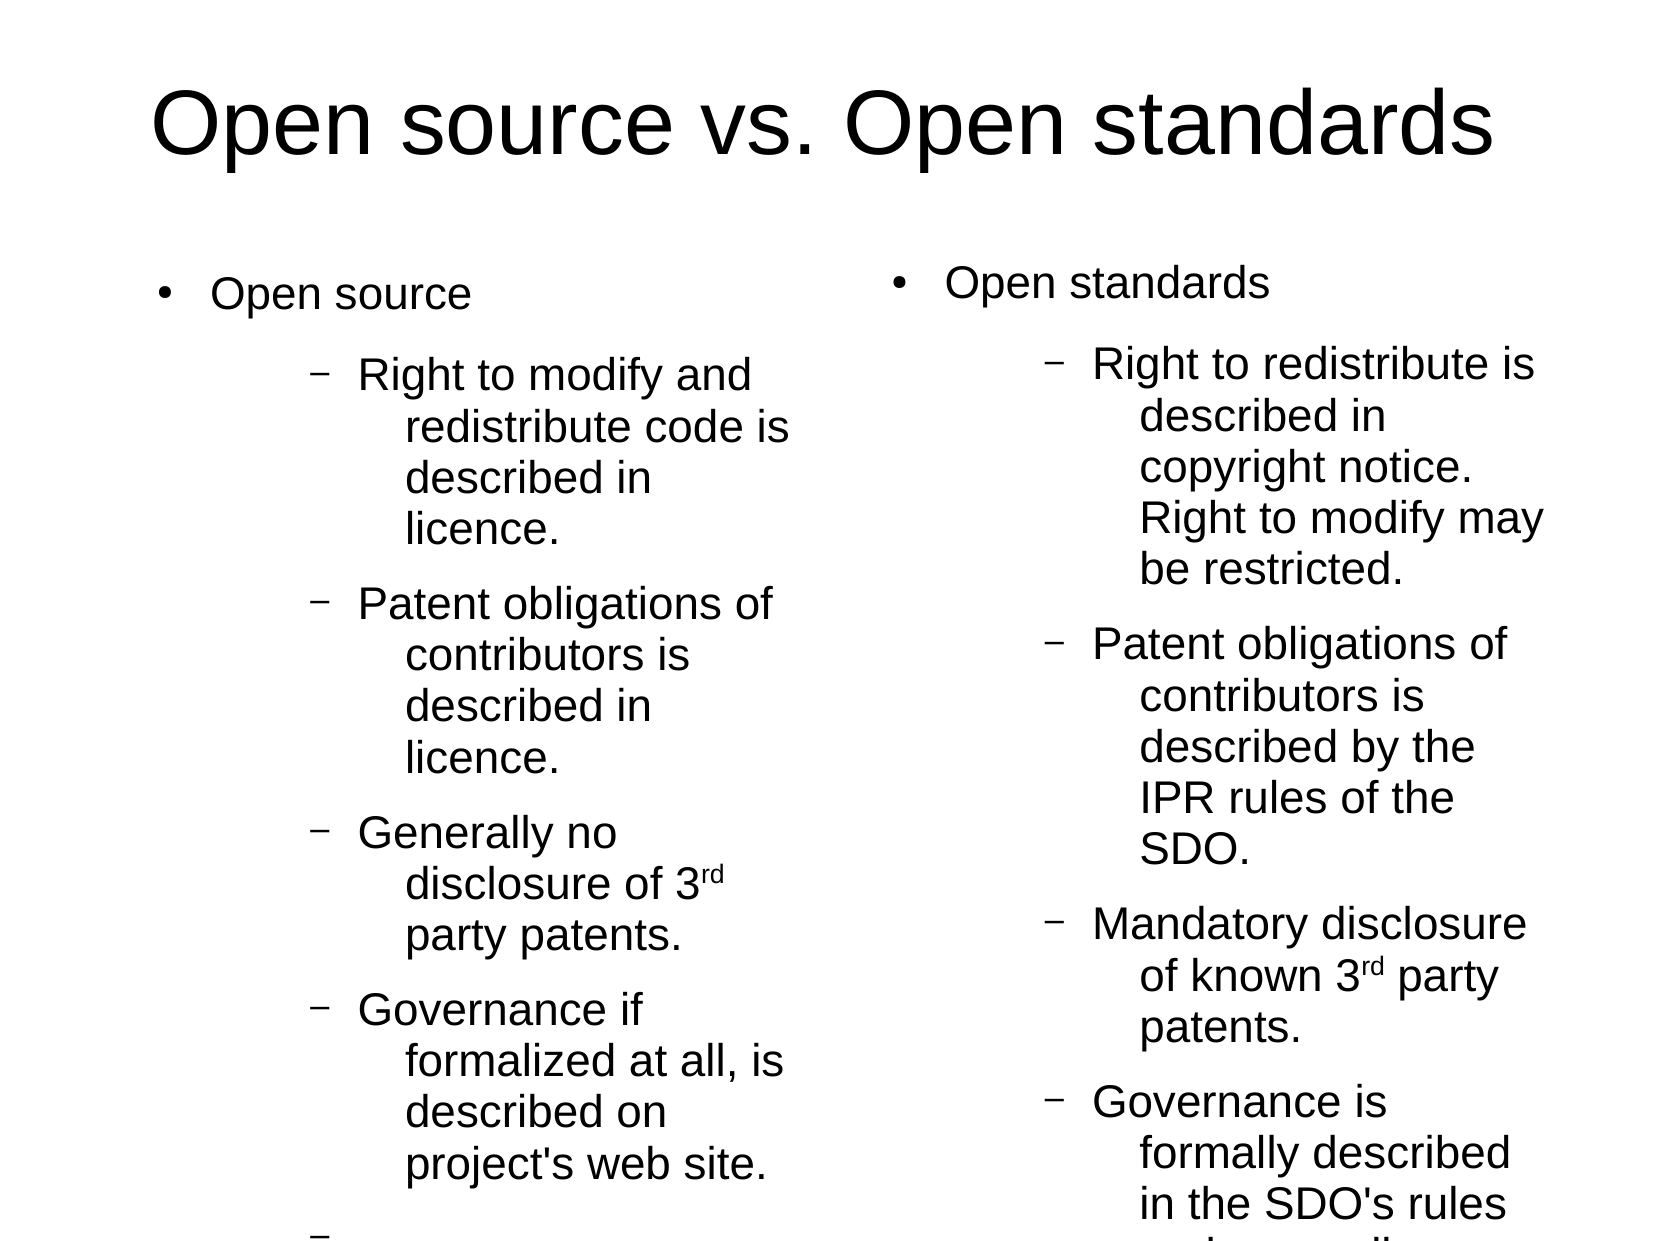

# Open source vs. Open standards
Open standards
Right to redistribute is described in copyright notice. Right to modify may be restricted.
Patent obligations of contributors is described by the IPR rules of the SDO.
Mandatory disclosure of known 3rd party patents.
Governance is formally described in the SDO's rules and generally requires transparency, balance, etc.
Open source
Right to modify and redistribute code is described in licence.
Patent obligations of contributors is described in licence.
Generally no disclosure of 3rd party patents.
Governance if formalized at all, is described on project's web site.